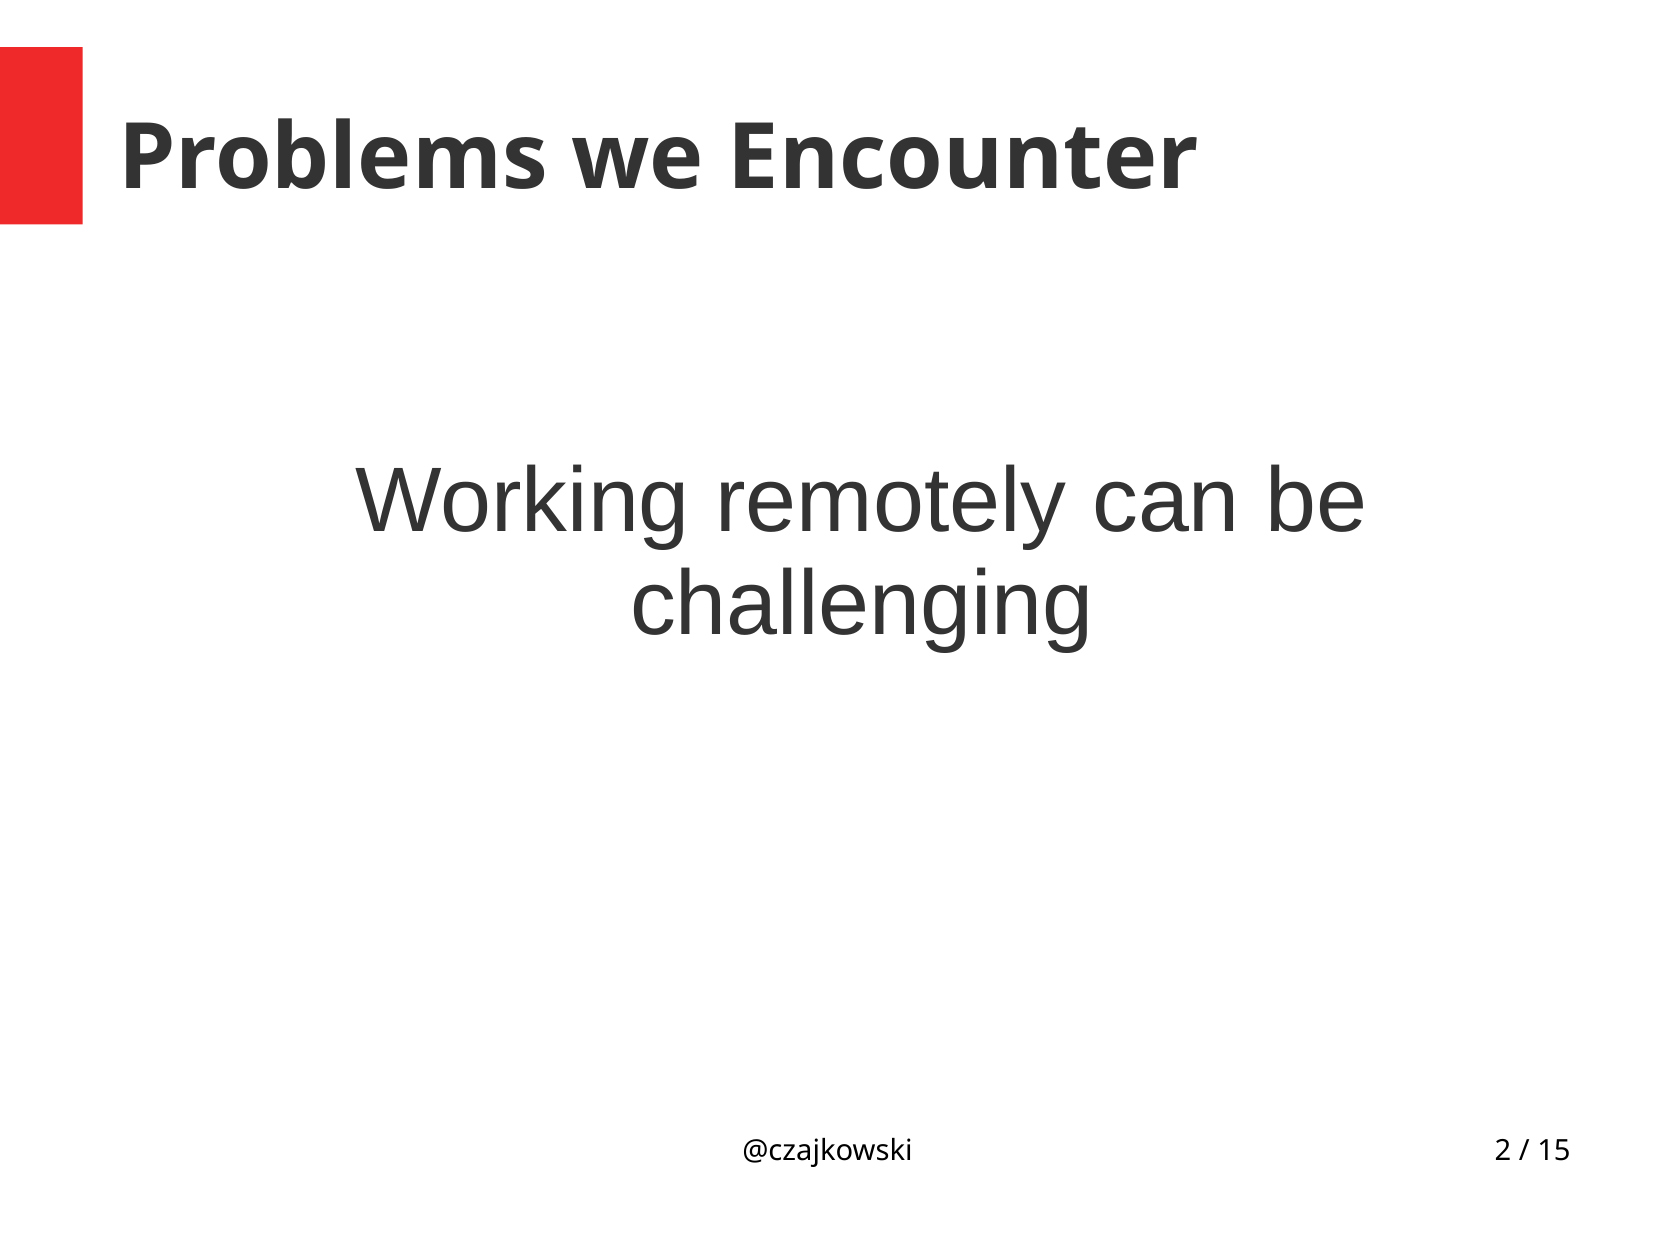

# Problems we Encounter
Working remotely can be challenging
@czajkowski
2